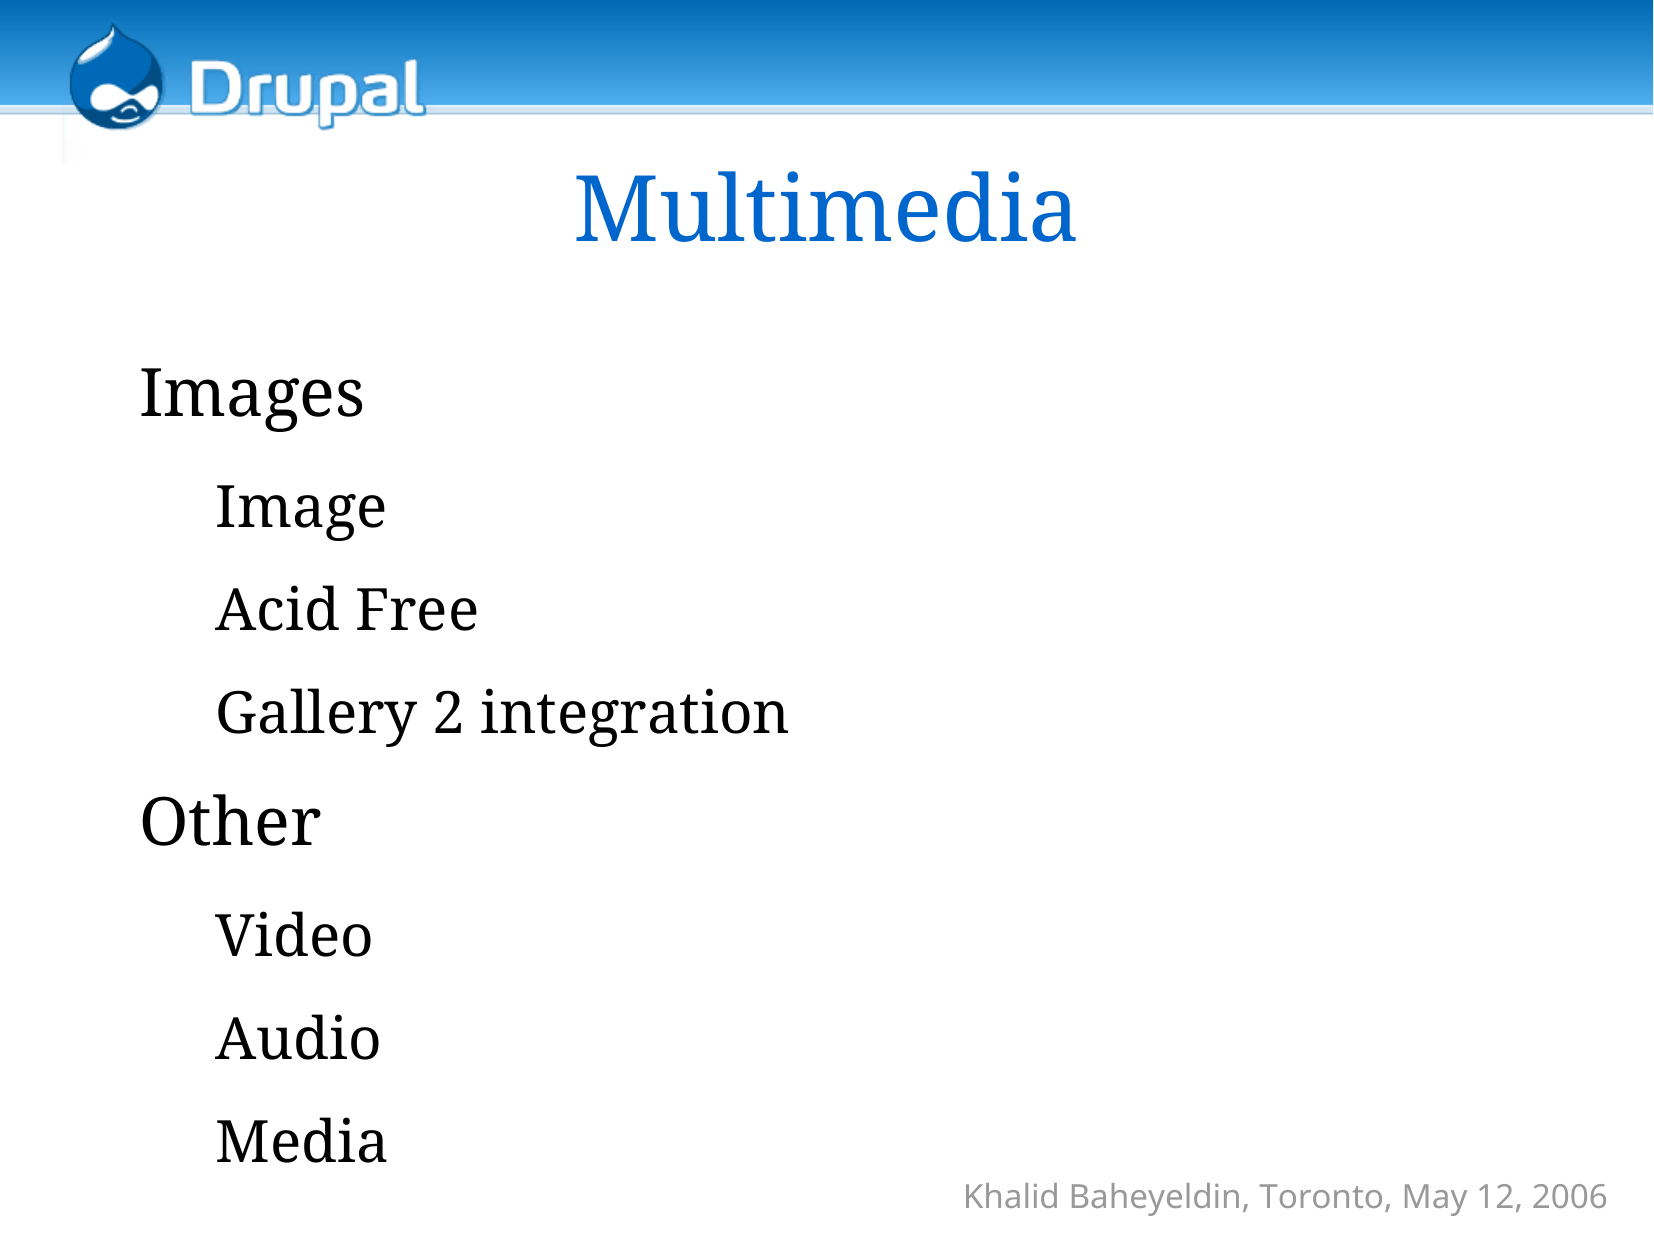

# Multimedia
Images
Image
Acid Free
Gallery 2 integration
Other
Video
Audio
Media